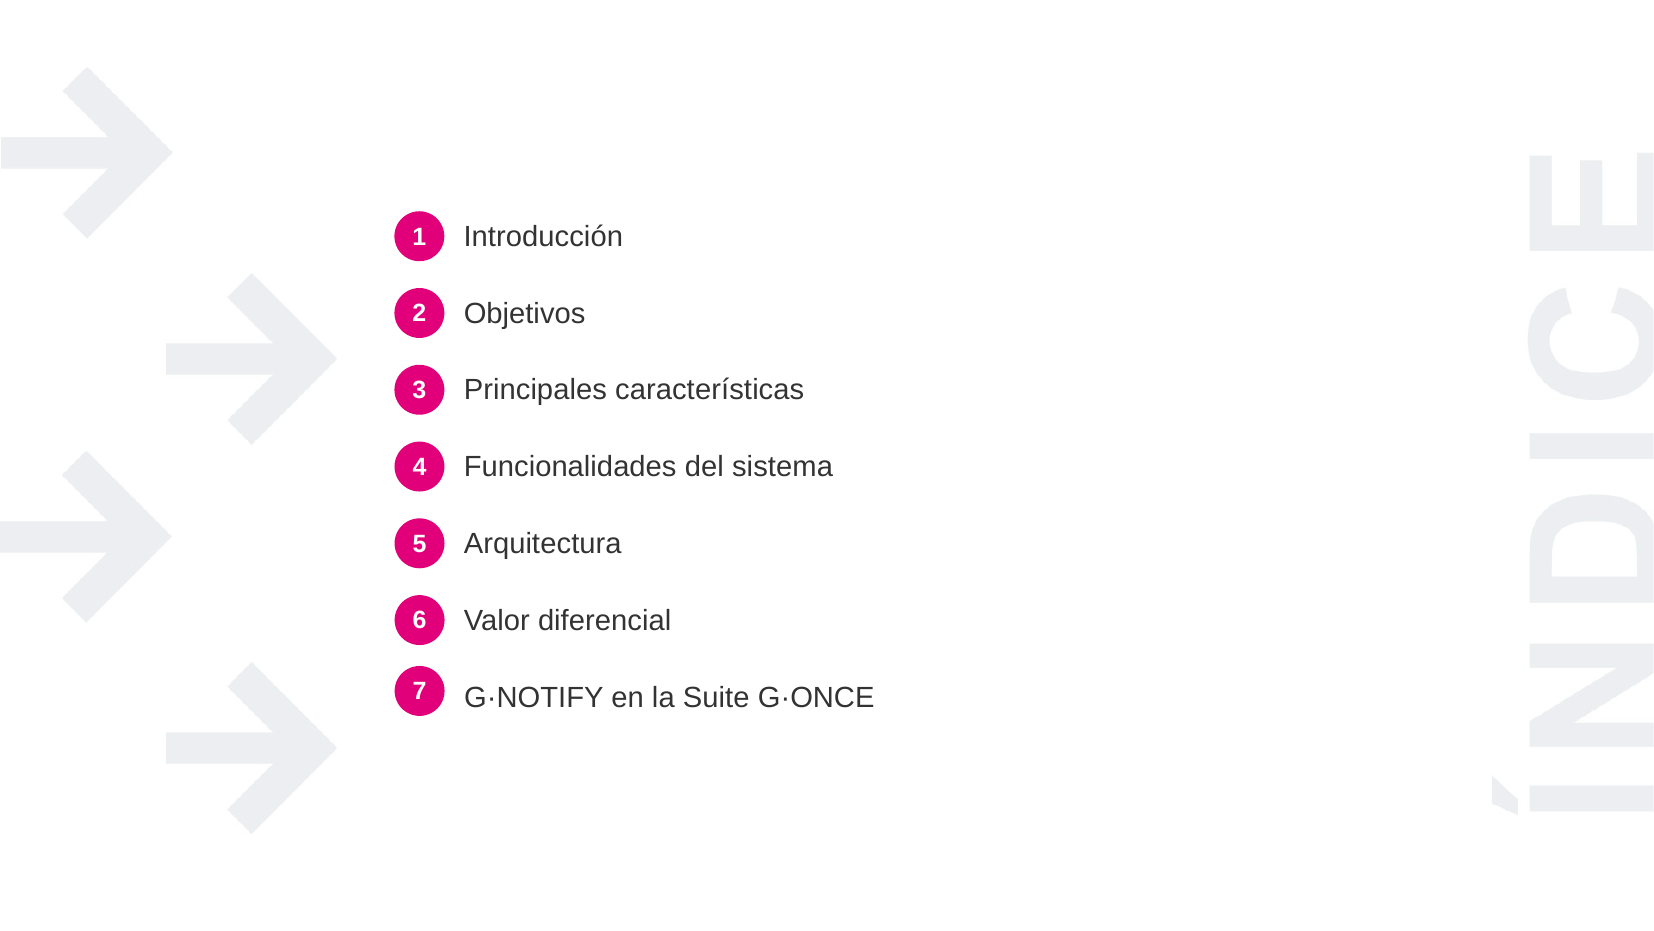

1
Introducción
2
Objetivos
3
Principales características
4
Funcionalidades del sistema
5
Arquitectura
6
Valor diferencial
7
G·NOTIFY en la Suite G·ONCE